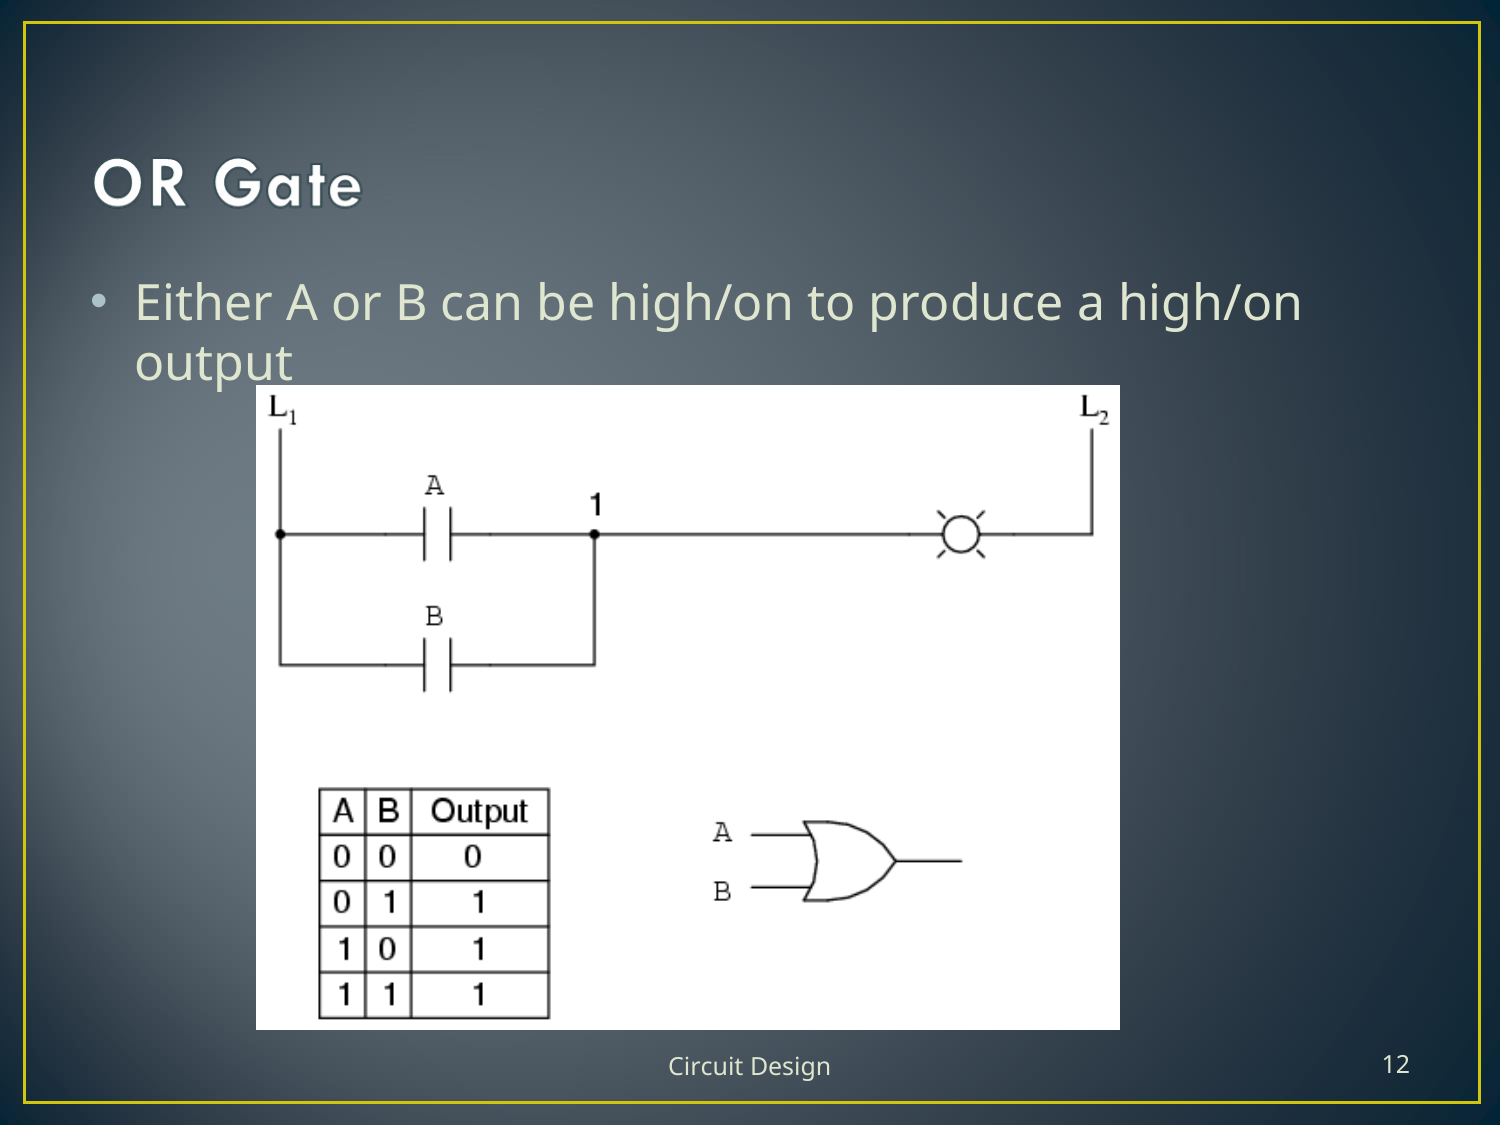

# Either A or B can be high/on to produce a high/on output
Circuit Design